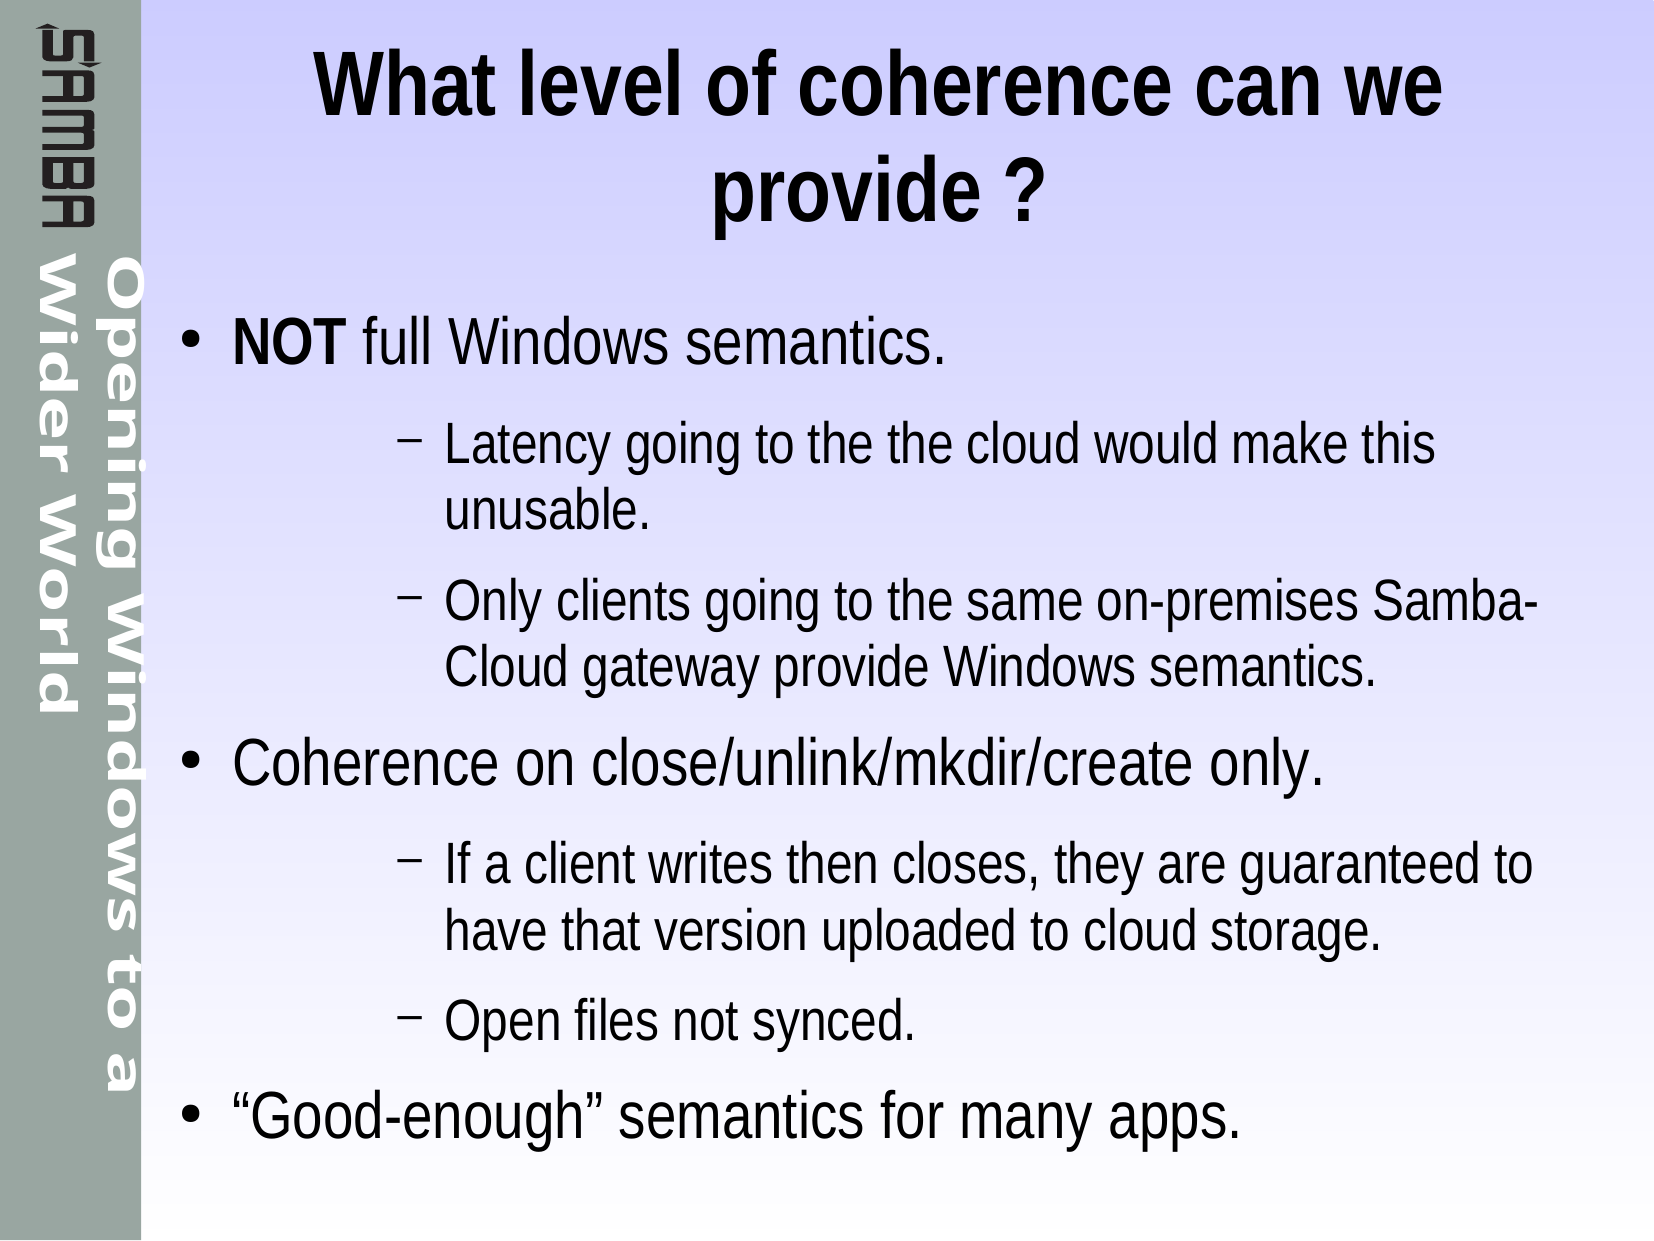

# What level of coherence can we provide ?
NOT full Windows semantics.
Latency going to the the cloud would make this unusable.
Only clients going to the same on-premises Samba-Cloud gateway provide Windows semantics.
Coherence on close/unlink/mkdir/create only.
If a client writes then closes, they are guaranteed to have that version uploaded to cloud storage.
Open files not synced.
“Good-enough” semantics for many apps.